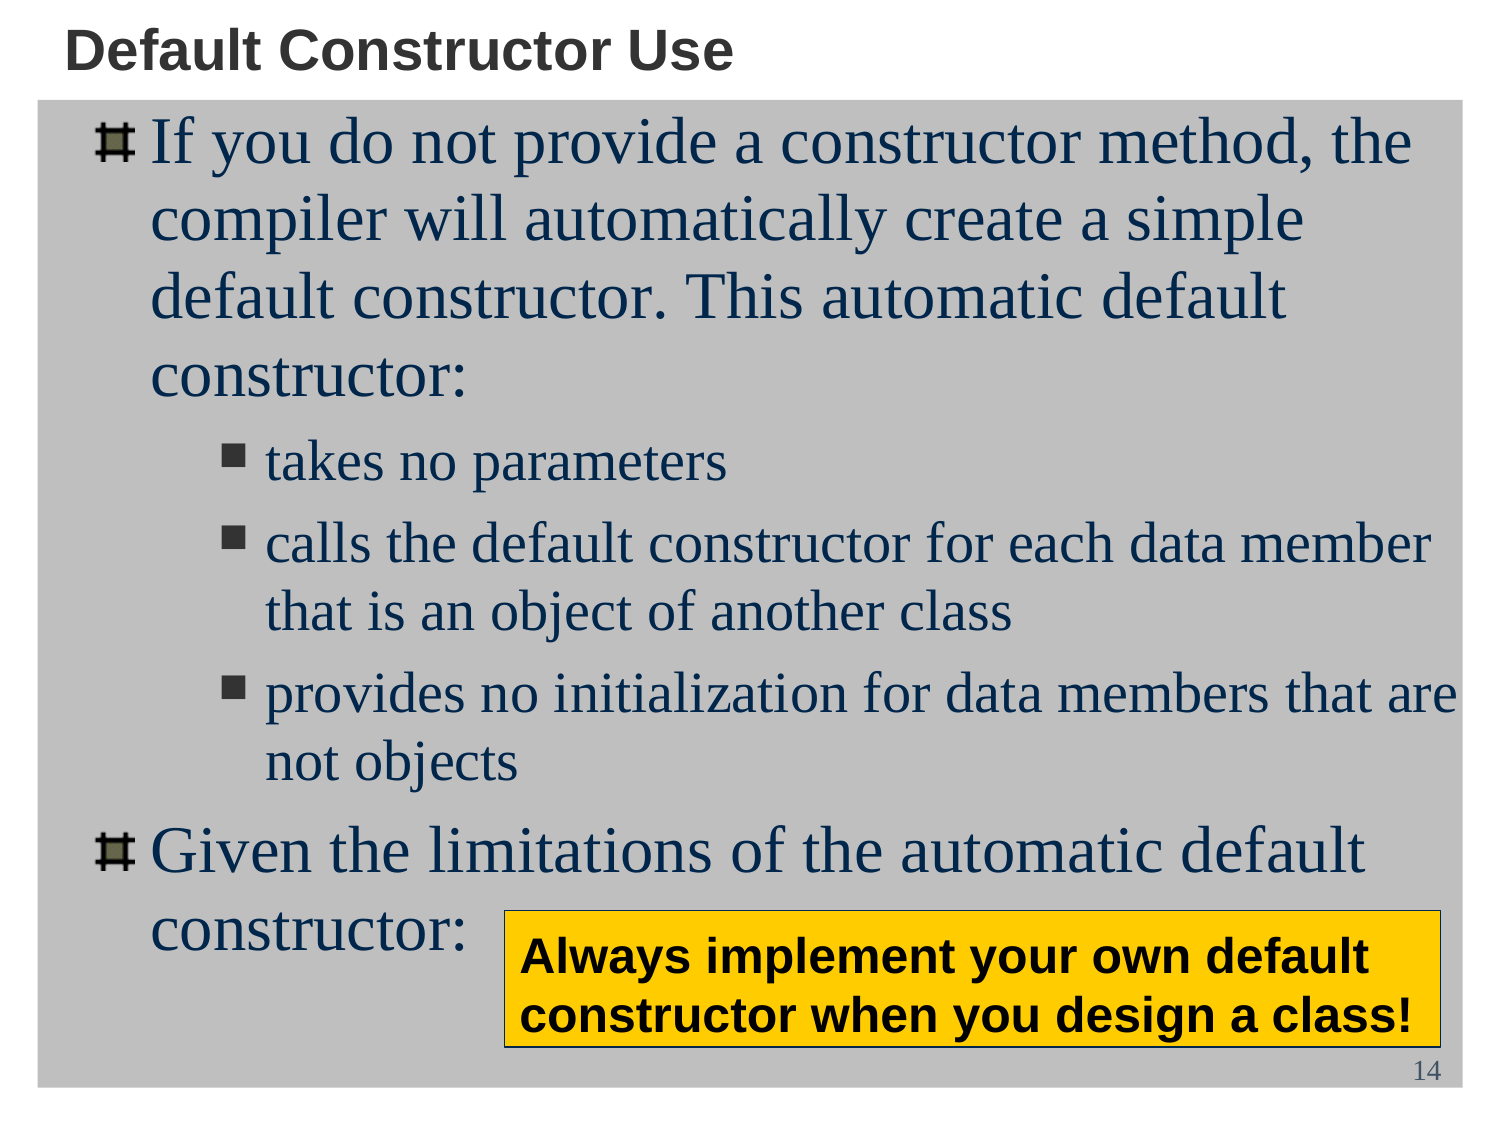

Default Constructor Use
# If you do not provide a constructor method, the compiler will automatically create a simple default constructor. This automatic default constructor:
takes no parameters
calls the default constructor for each data member that is an object of another class
provides no initialization for data members that are not objects
Given the limitations of the automatic default constructor:
Always implement your own default constructor when you design a class!